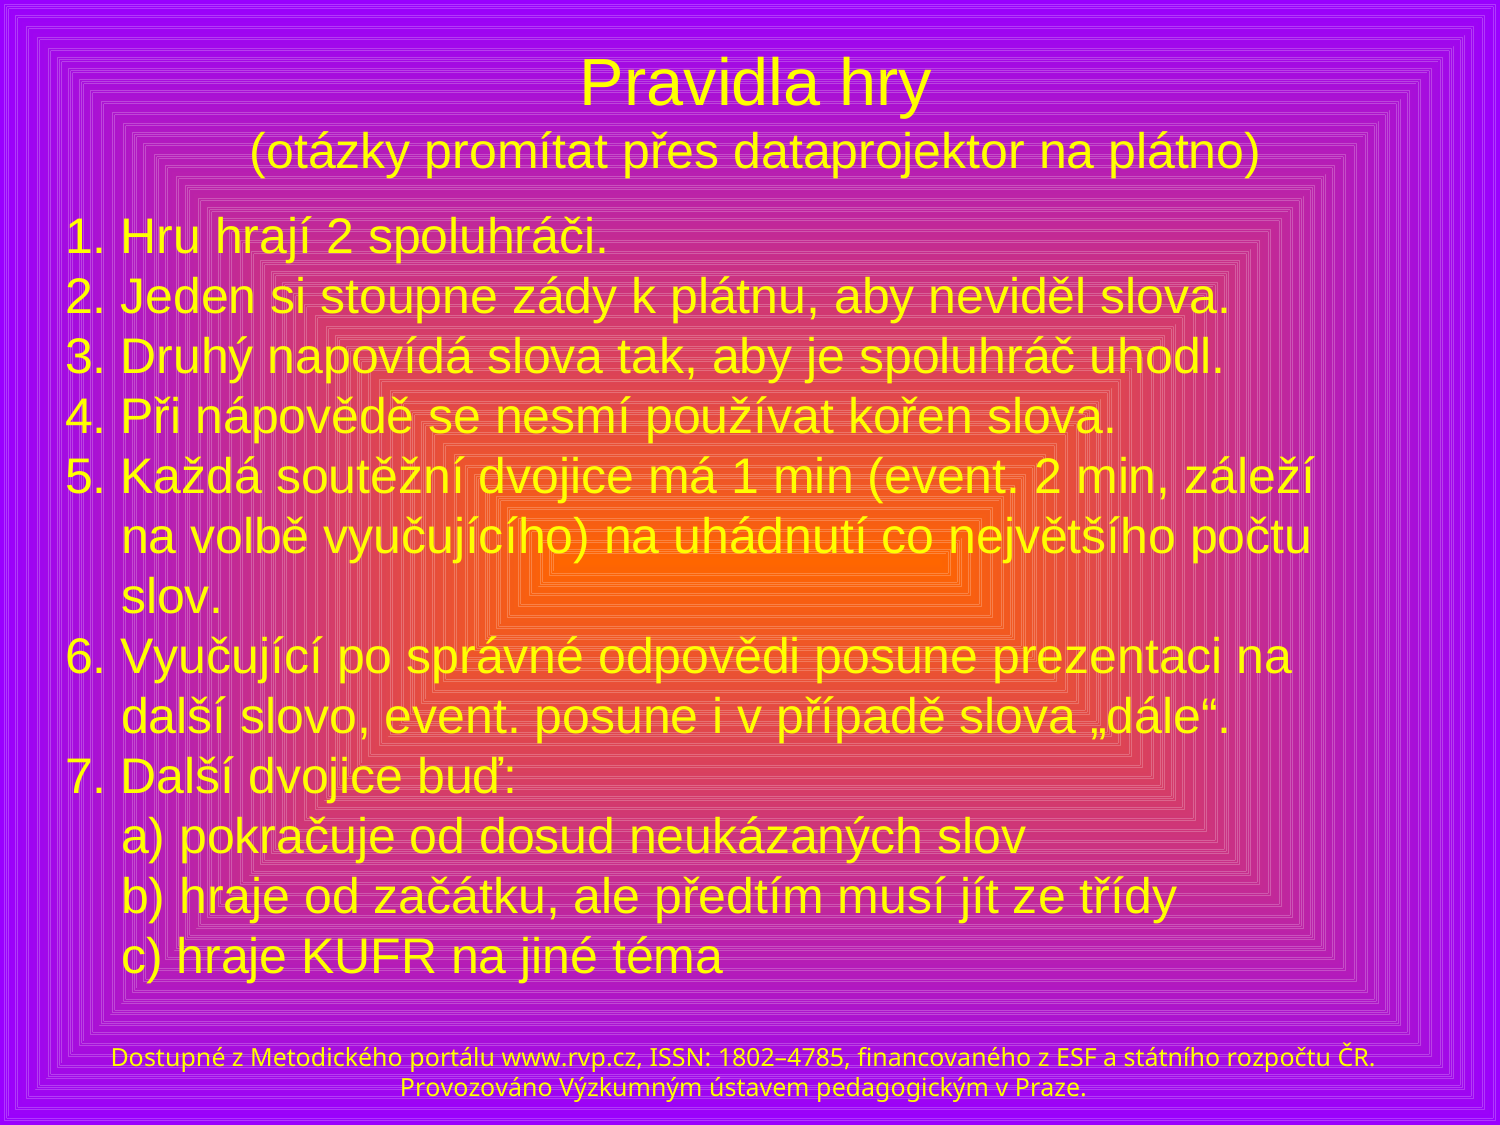

Pravidla hry
(otázky promítat přes dataprojektor na plátno)
#
1. Hru hrají 2 spoluhráči.
2. Jeden si stoupne zády k plátnu, aby neviděl slova.
3. Druhý napovídá slova tak, aby je spoluhráč uhodl.
4. Při nápovědě se nesmí používat kořen slova.
5. Každá soutěžní dvojice má 1 min (event. 2 min, záleží
 na volbě vyučujícího) na uhádnutí co největšího počtu
 slov.
6. Vyučující po správné odpovědi posune prezentaci na
 další slovo, event. posune i v případě slova „dále“.
7. Další dvojice buď:
 a) pokračuje od dosud neukázaných slov
 b) hraje od začátku, ale předtím musí jít ze třídy
 c) hraje KUFR na jiné téma
Dostupné z Metodického portálu www.rvp.cz, ISSN: 1802–4785, financovaného z ESF a státního rozpočtu ČR. Provozováno Výzkumným ústavem pedagogickým v Praze.